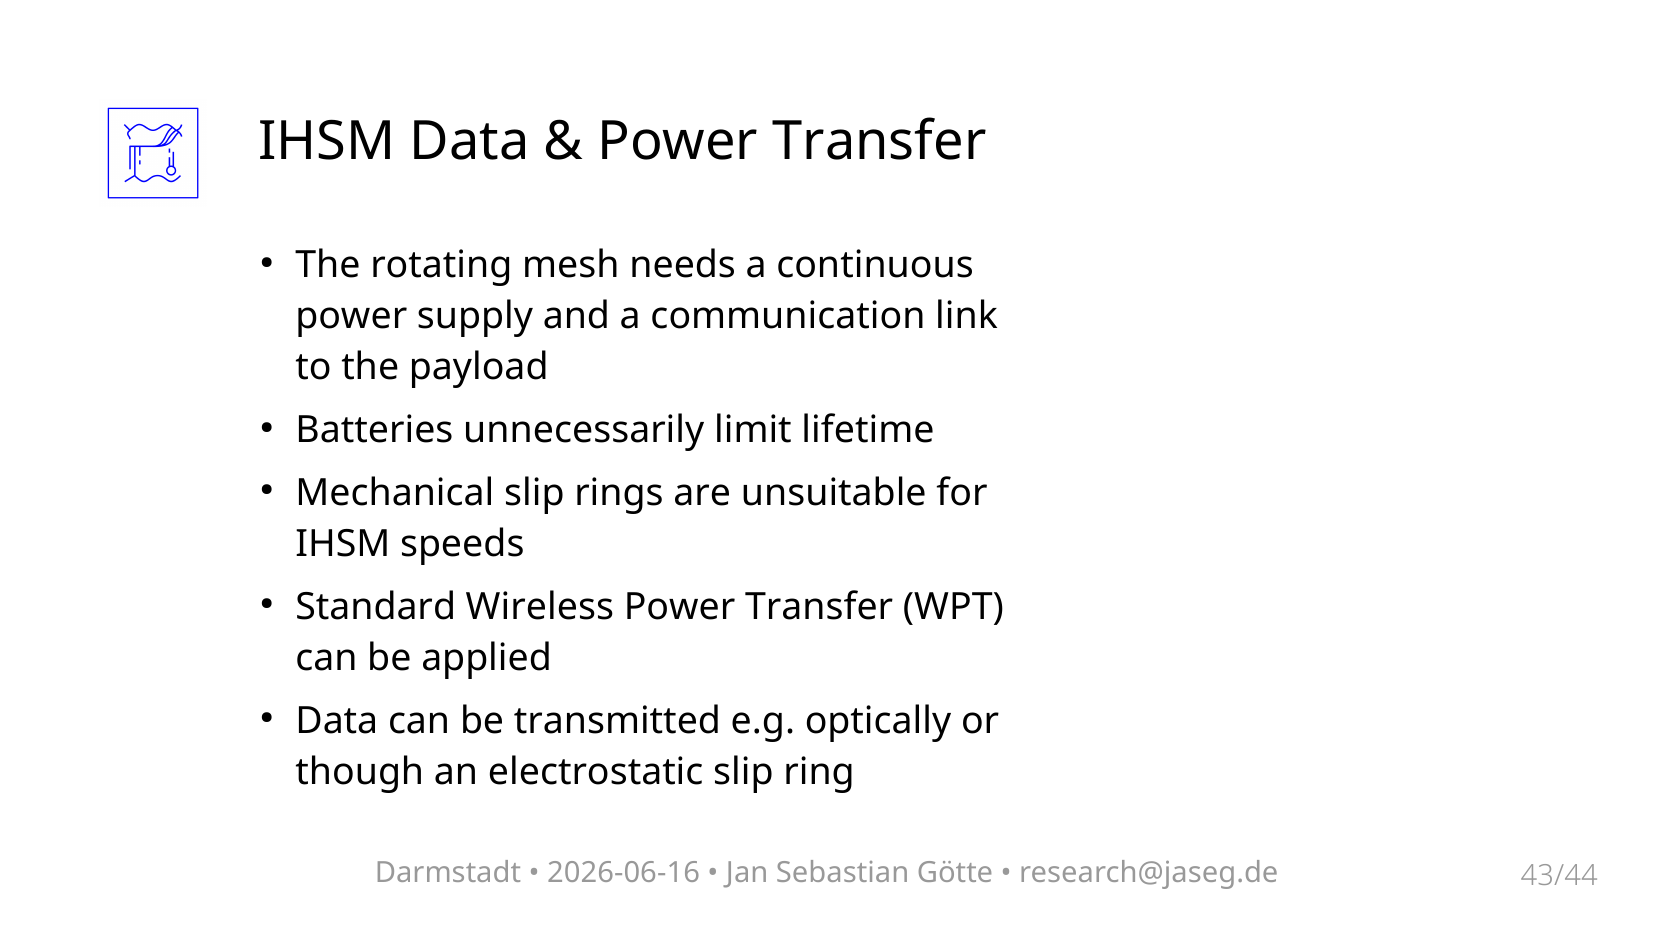

IHSM Data & Power Transfer
The rotating mesh needs a continuous power supply and a communication link to the payload
Batteries unnecessarily limit lifetime
Mechanical slip rings are unsuitable for IHSM speeds
Standard Wireless Power Transfer (WPT) can be applied
Data can be transmitted e.g. optically or though an electrostatic slip ring